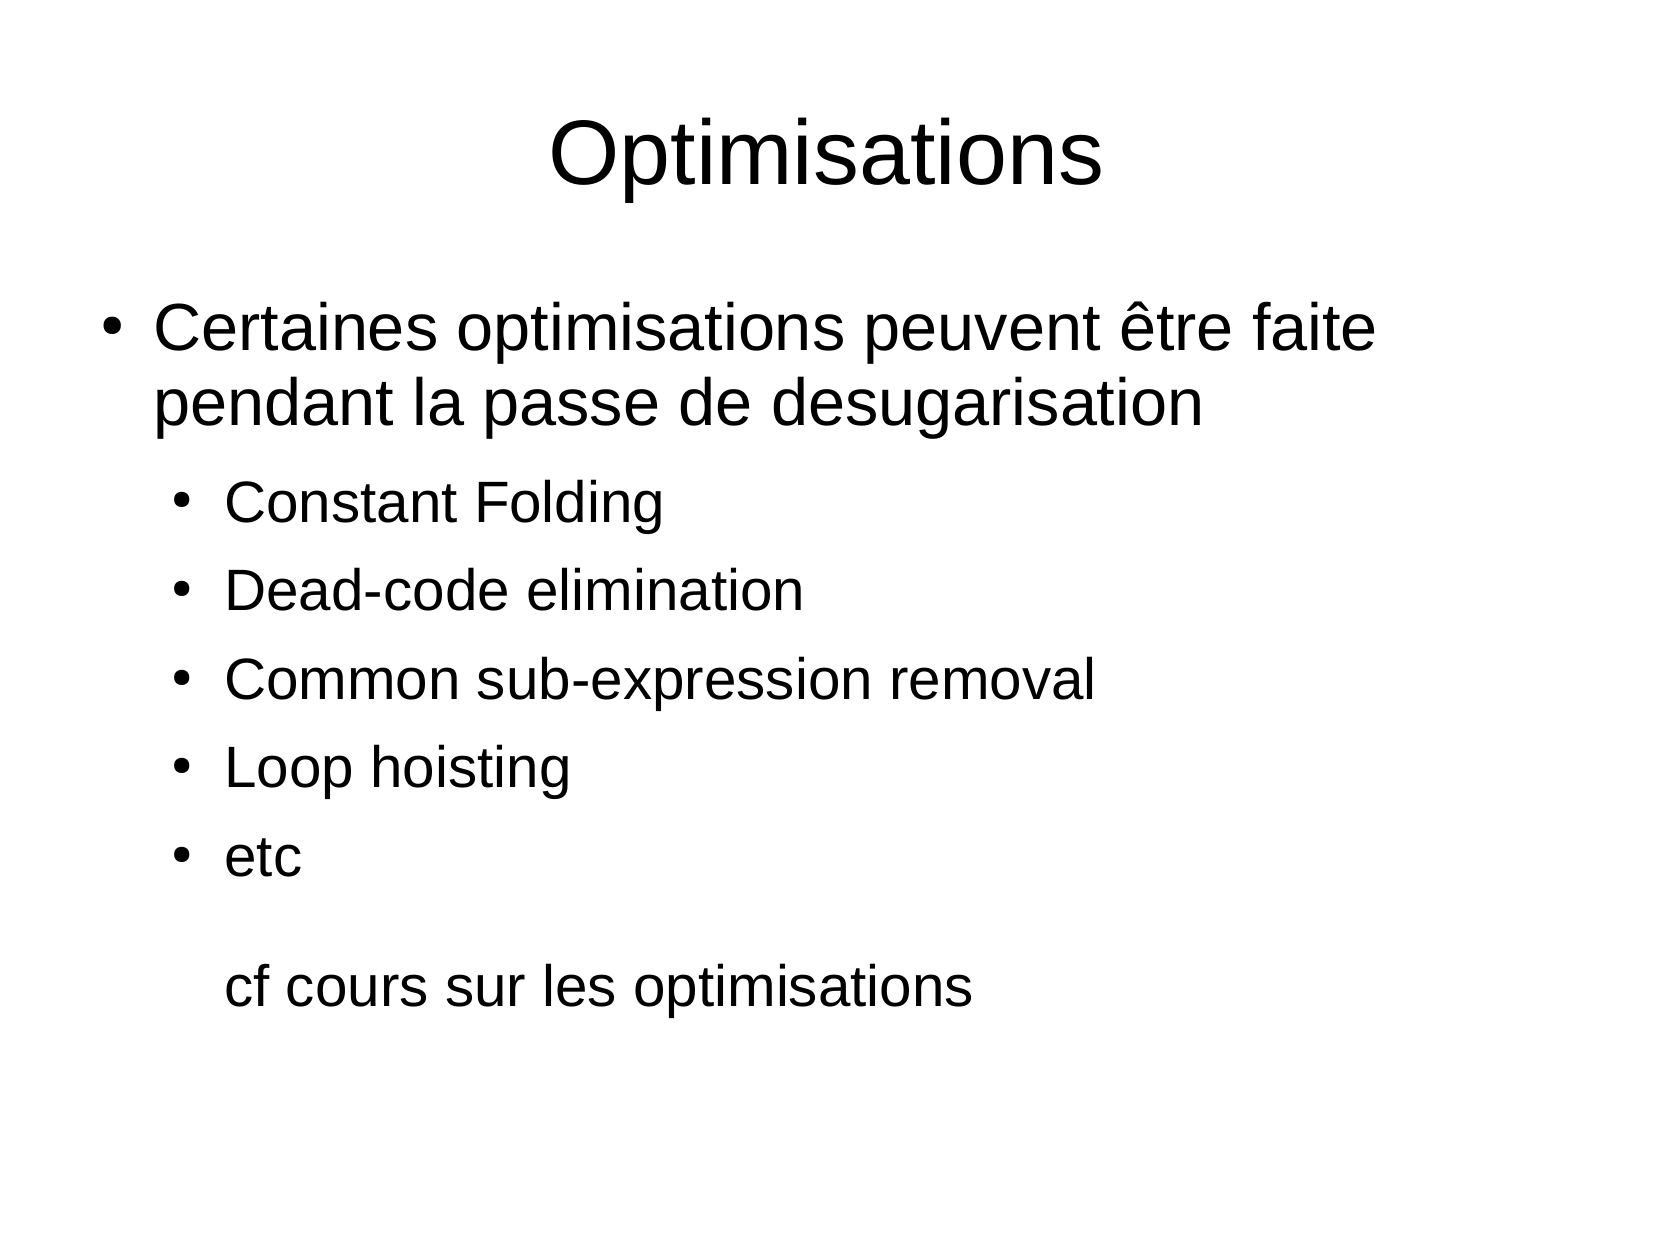

# Optimisations
Certaines optimisations peuvent être faite pendant la passe de desugarisation
Constant Folding
Dead-code elimination
Common sub-expression removal
Loop hoisting
etc
cf cours sur les optimisations